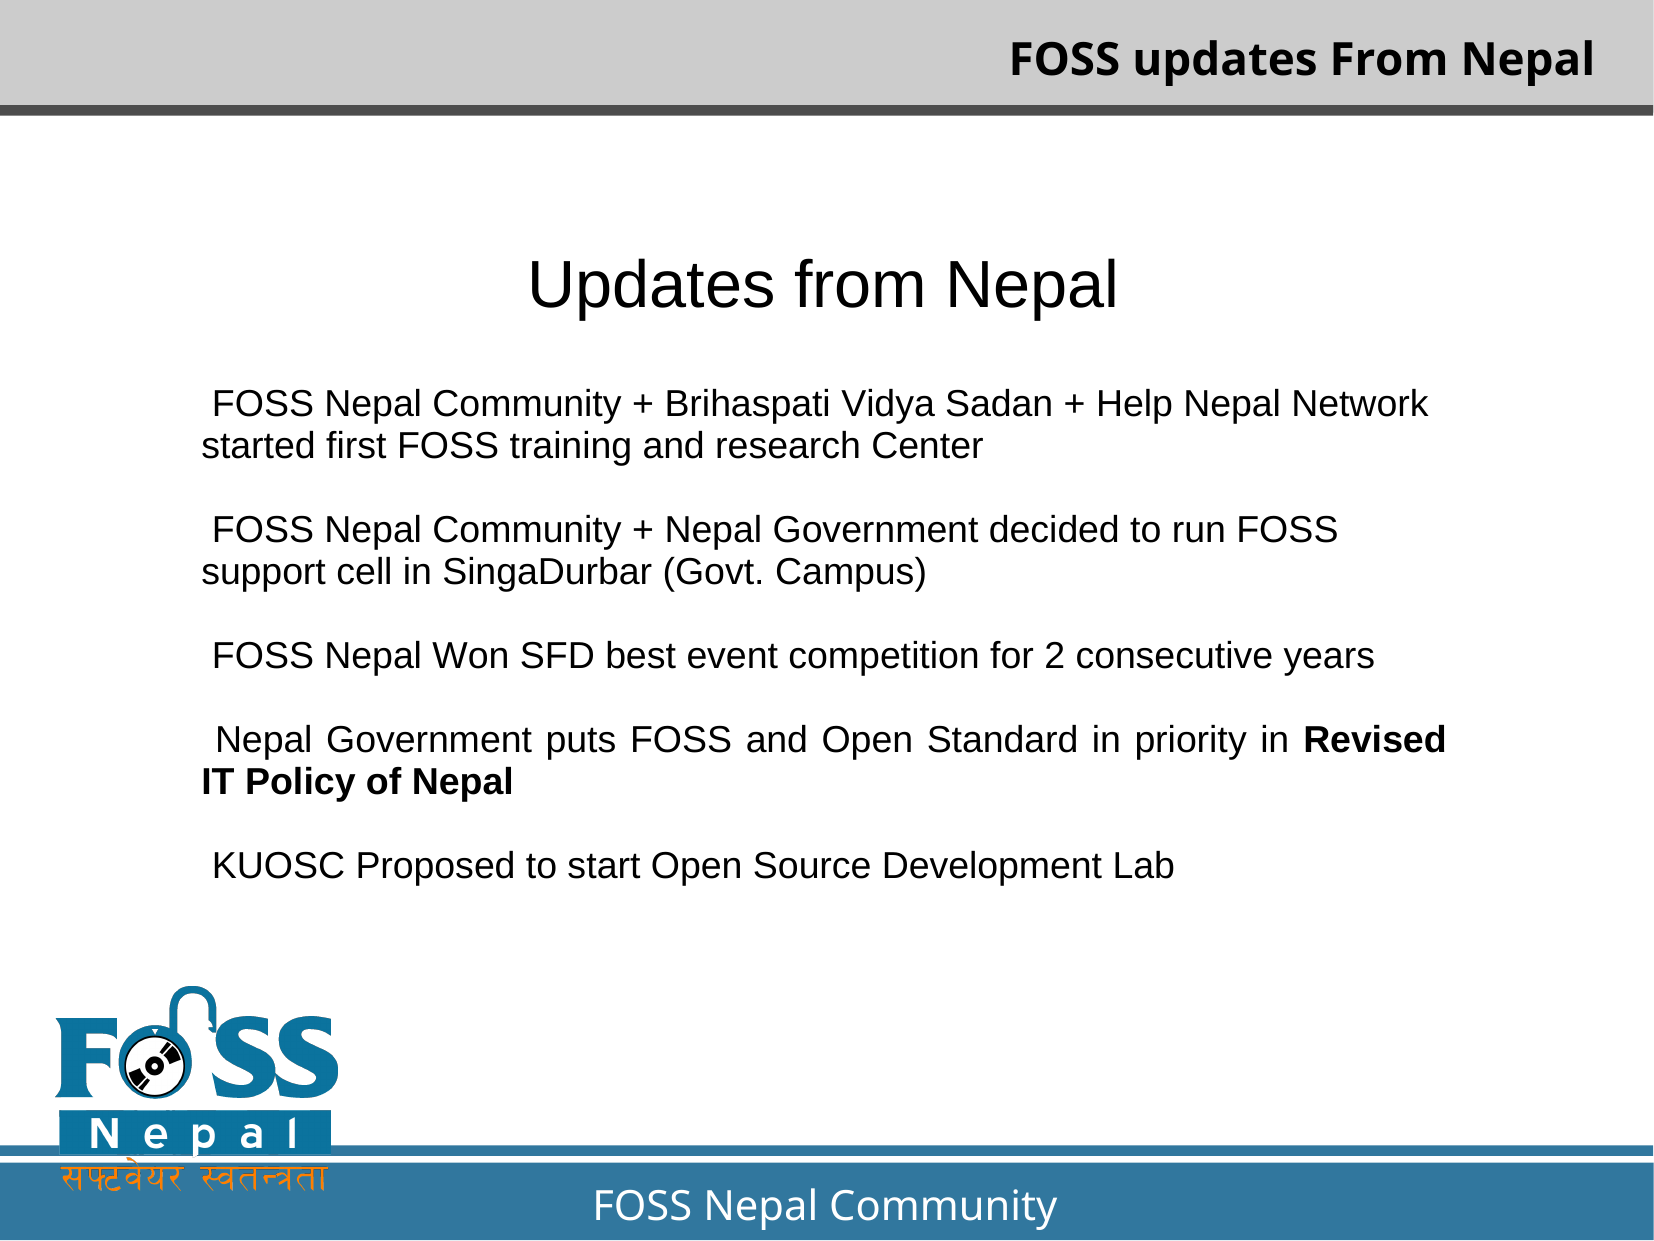

FOSS updates From Nepal
Updates from Nepal
 FOSS Nepal Community + Brihaspati Vidya Sadan + Help Nepal Network started first FOSS training and research Center
 FOSS Nepal Community + Nepal Government decided to run FOSS support cell in SingaDurbar (Govt. Campus)
 FOSS Nepal Won SFD best event competition for 2 consecutive years
 Nepal Government puts FOSS and Open Standard in priority in Revised IT Policy of Nepal
 KUOSC Proposed to start Open Source Development Lab